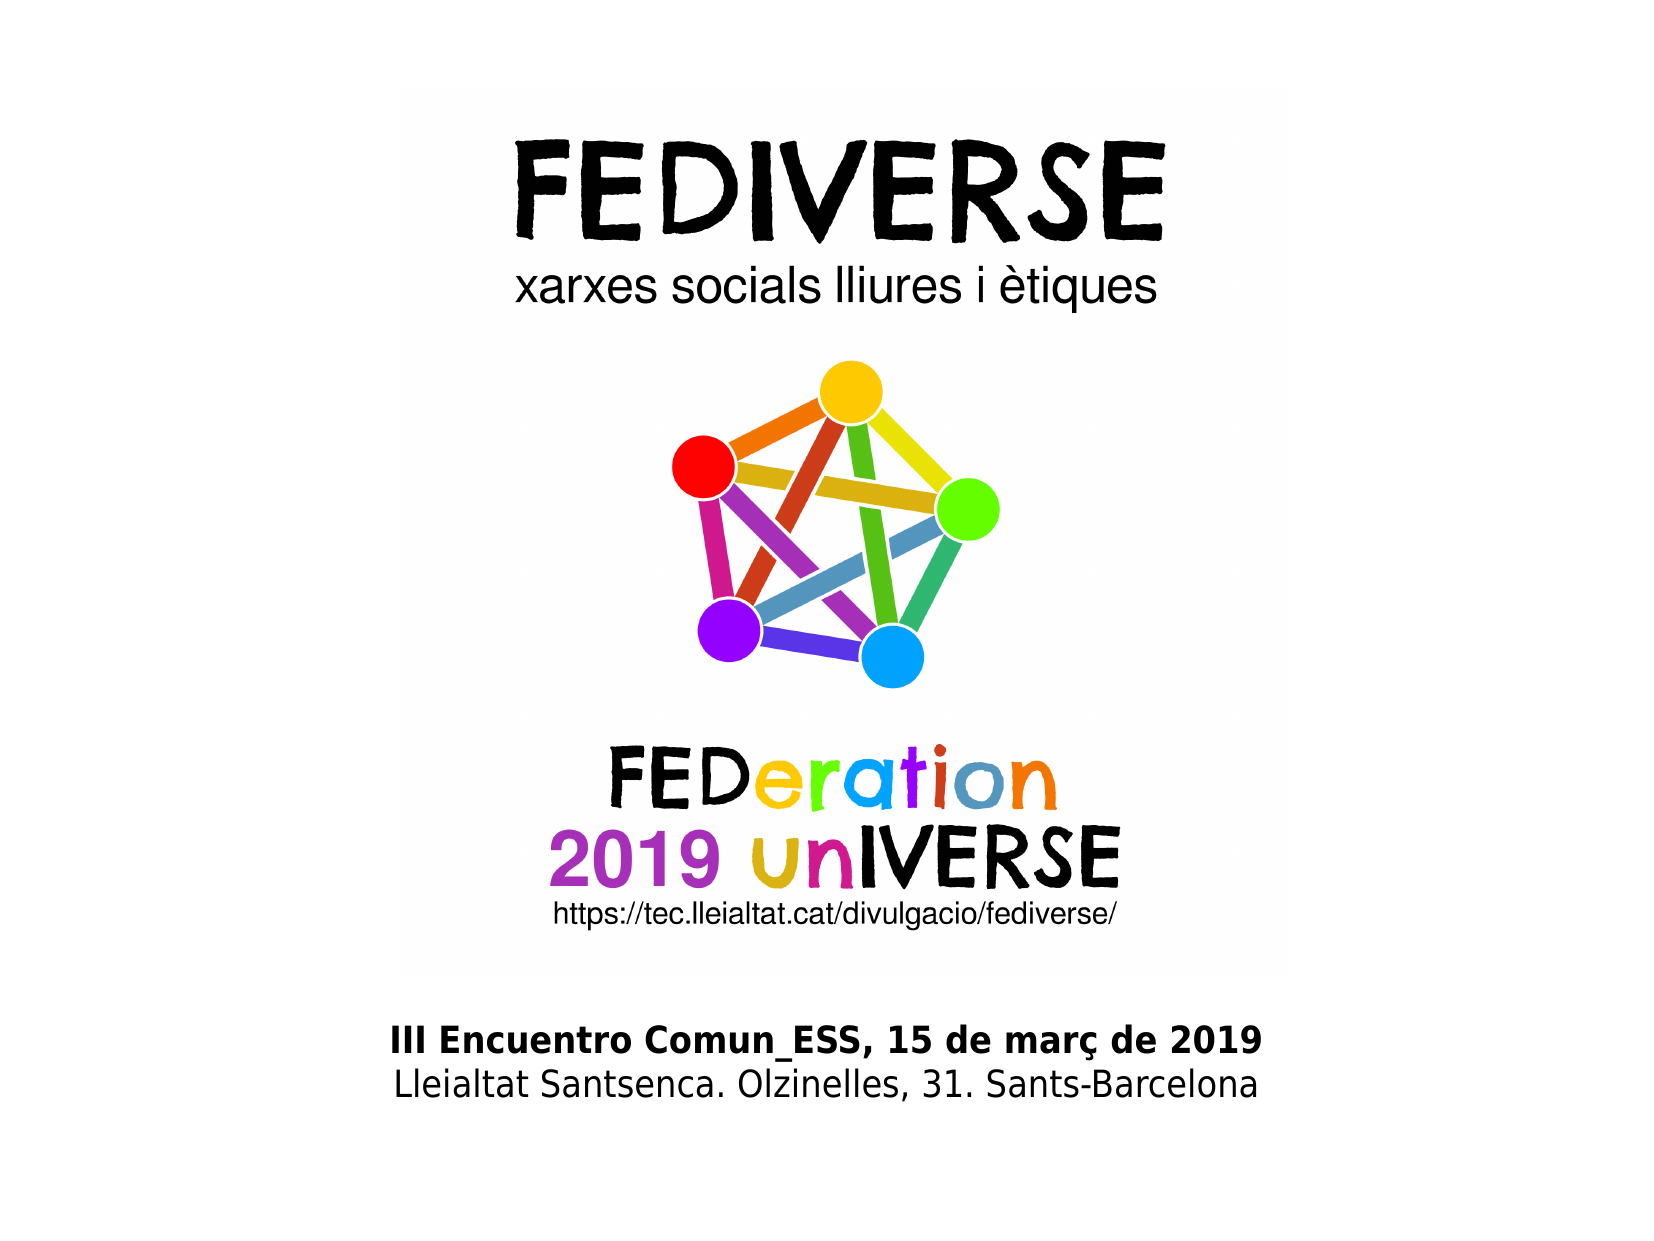

# III Encuentro Comun_ESS, 15 de març de 2019 Lleialtat Santsenca. Olzinelles, 31. Sants-Barcelona